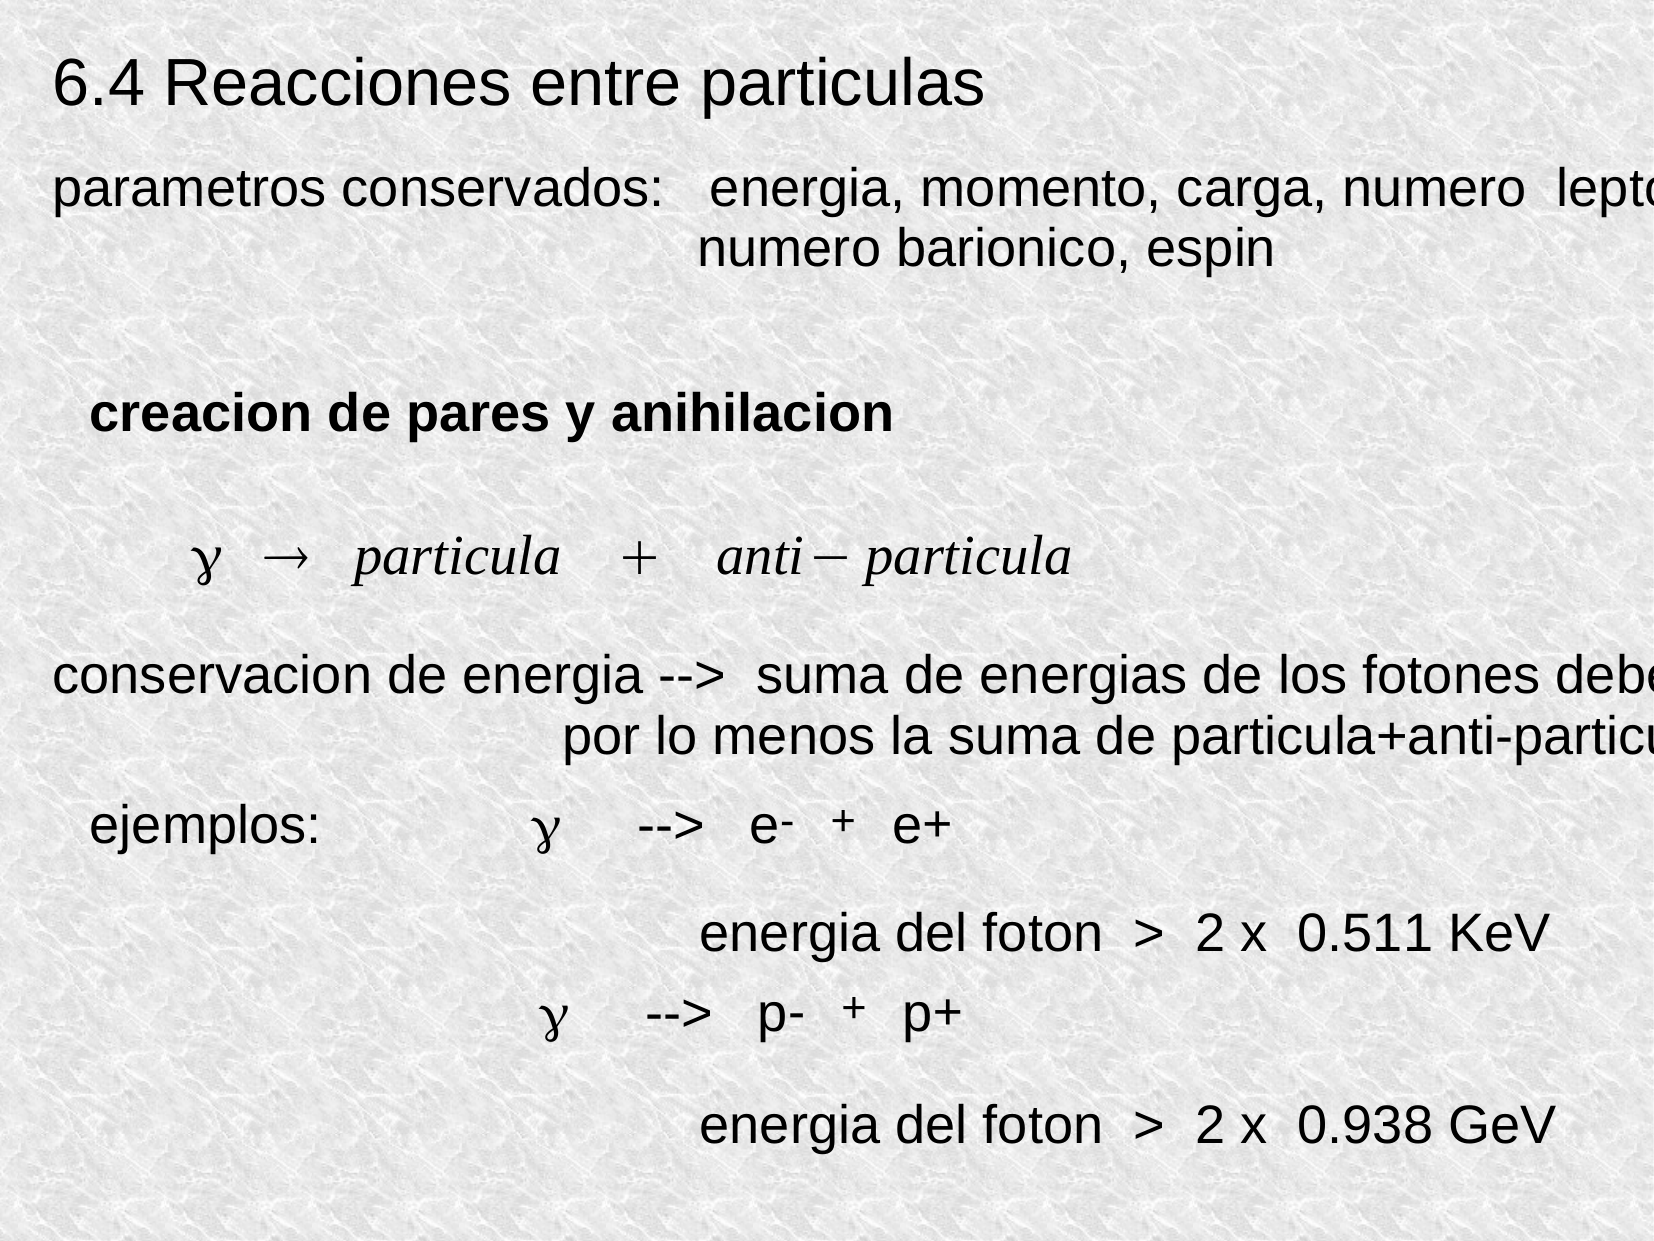

6.4 Reacciones entre particulas
parametros conservados: energia, momento, carga, numero leptonico,
 numero barionico, espin
creacion de pares y anihilacion
conservacion de energia --> suma de energias de los fotones debe ser
 por lo menos la suma de particula+anti-particular
ejemplos:
 --> e- + e+
energia del foton > 2 x 0.511 KeV
 --> p- + p+
energia del foton > 2 x 0.938 GeV